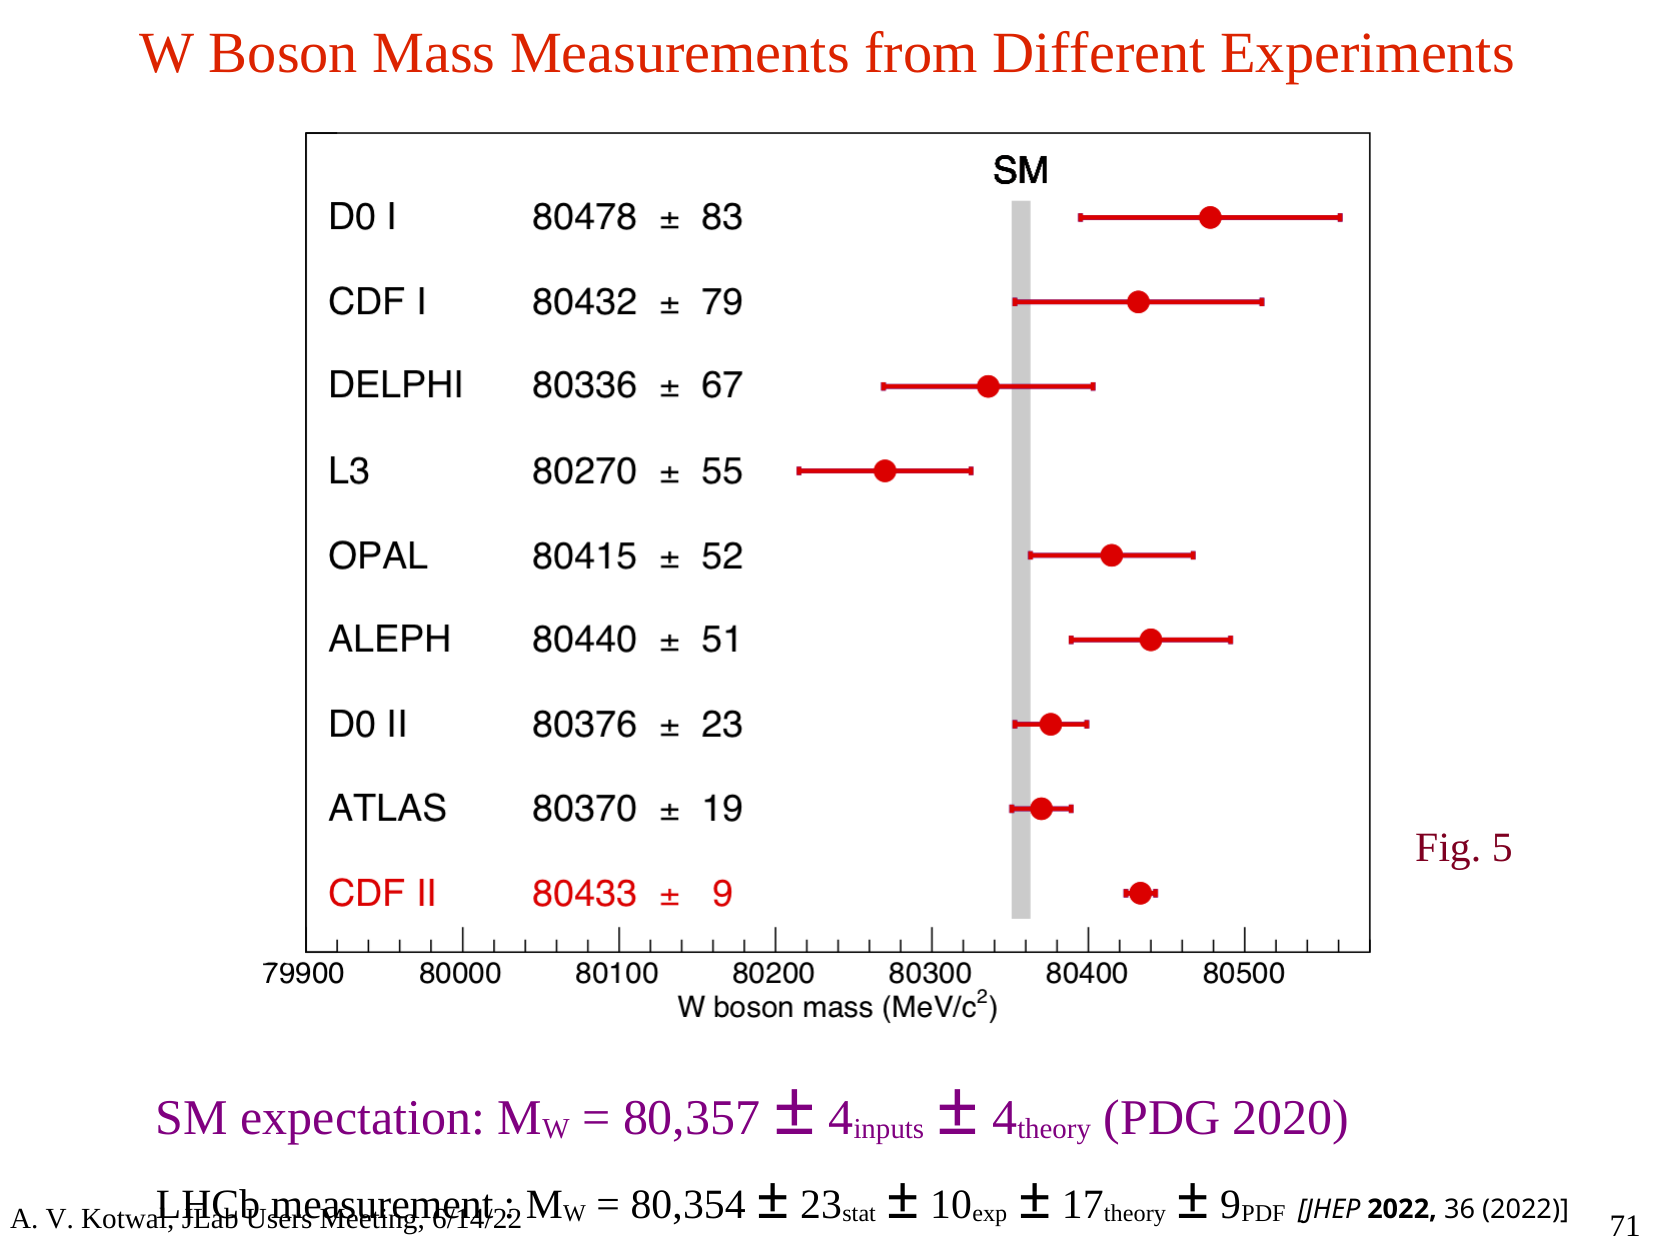

# W Boson Mass Measurements from Different Experiments
Fig. 5
SM expectation: MW = 80,357 ± 4inputs ± 4theory (PDG 2020)
LHCb measurement : MW = 80,354 ± 23stat ± 10exp ± 17theory ± 9PDF [JHEP 2022, 36 (2022)]
A. V. Kotwal, JLab Users Meeting, 6/14/22